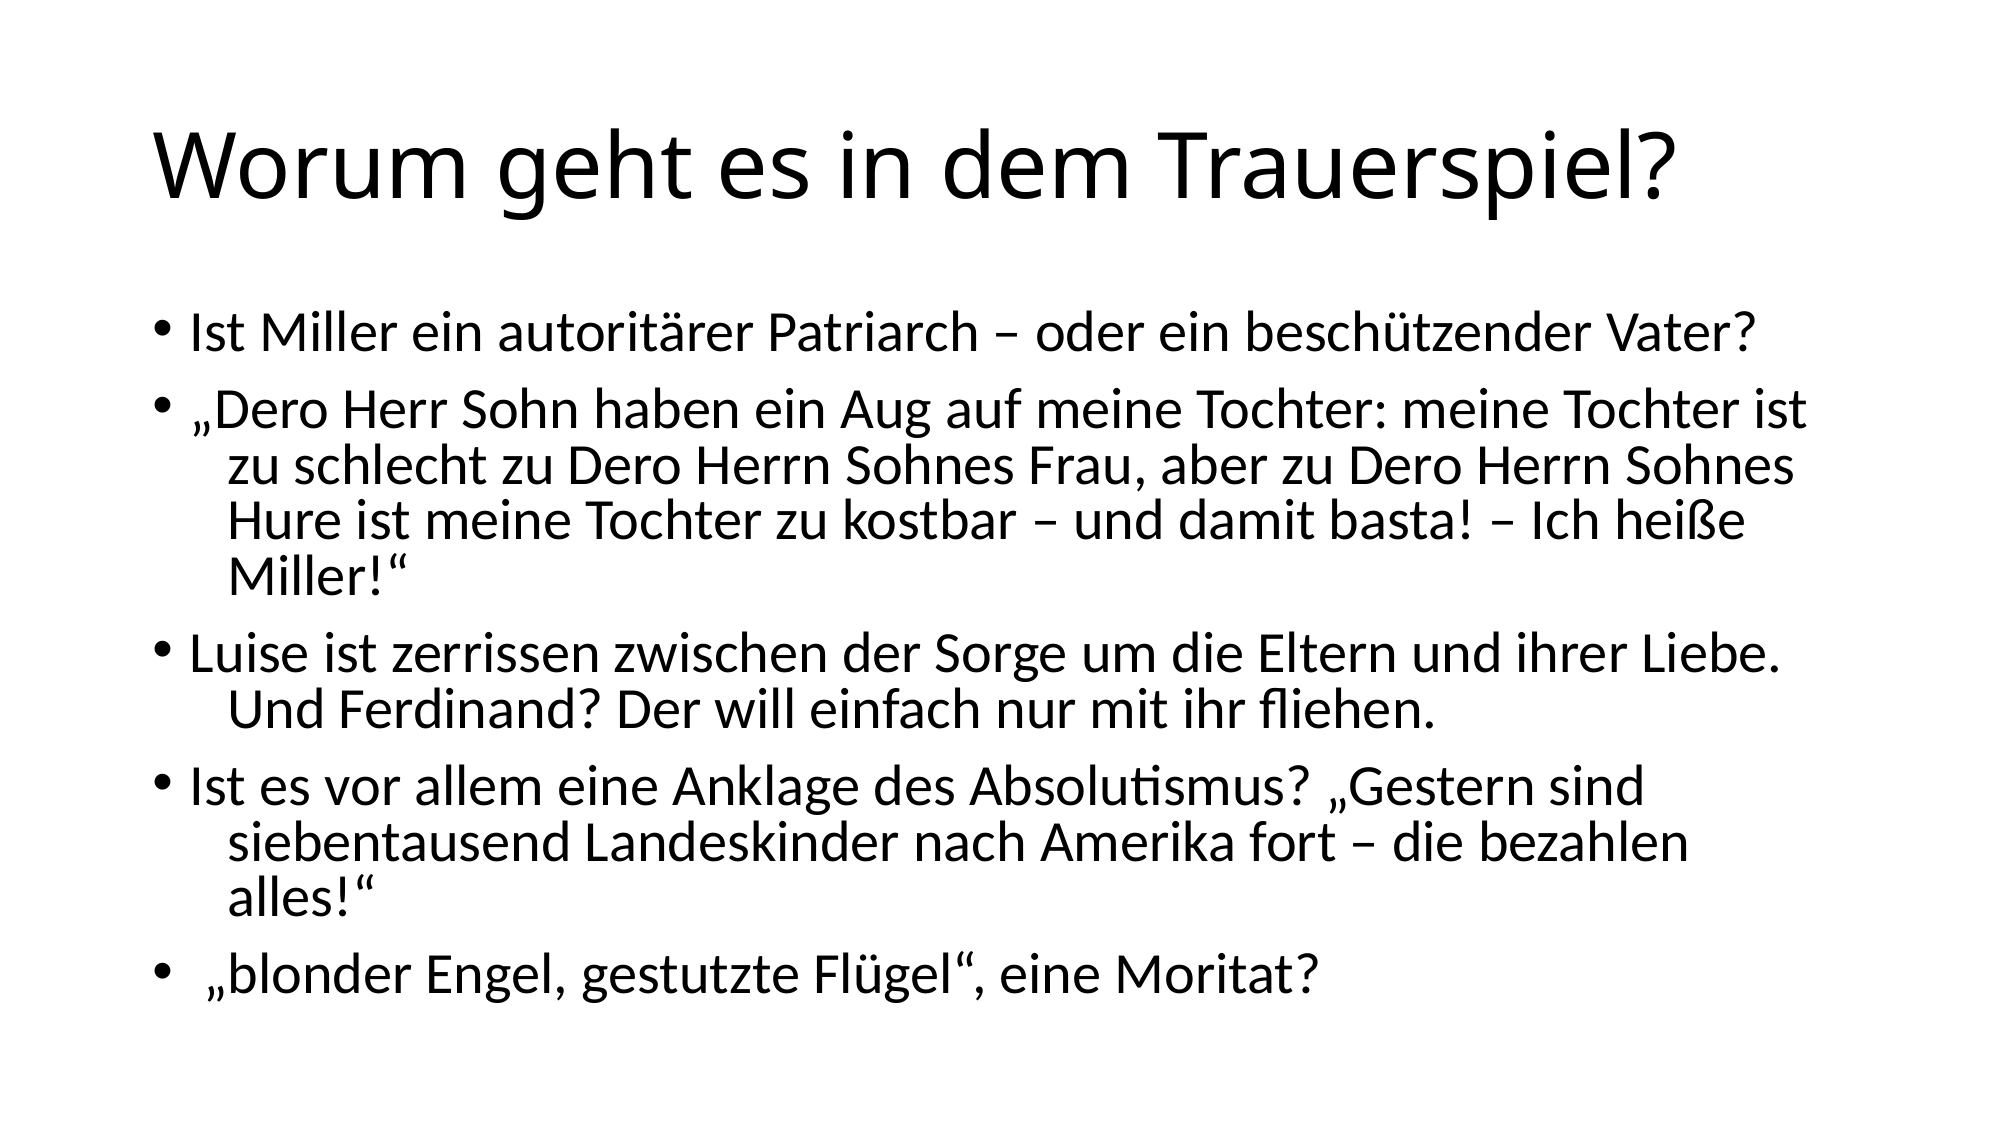

# Worum geht es in dem Trauerspiel?
Ist Miller ein autoritärer Patriarch – oder ein beschützender Vater?
„Dero Herr Sohn haben ein Aug auf meine Tochter: meine Tochter ist zu schlecht zu Dero Herrn Sohnes Frau, aber zu Dero Herrn Sohnes Hure ist meine Tochter zu kostbar – und damit basta! – Ich heiße Miller!“
Luise ist zerrissen zwischen der Sorge um die Eltern und ihrer Liebe. Und Ferdinand? Der will einfach nur mit ihr fliehen.
Ist es vor allem eine Anklage des Absolutismus? „Gestern sind siebentausend Landeskinder nach Amerika fort – die bezahlen alles!“
 „blonder Engel, gestutzte Flügel“, eine Moritat?